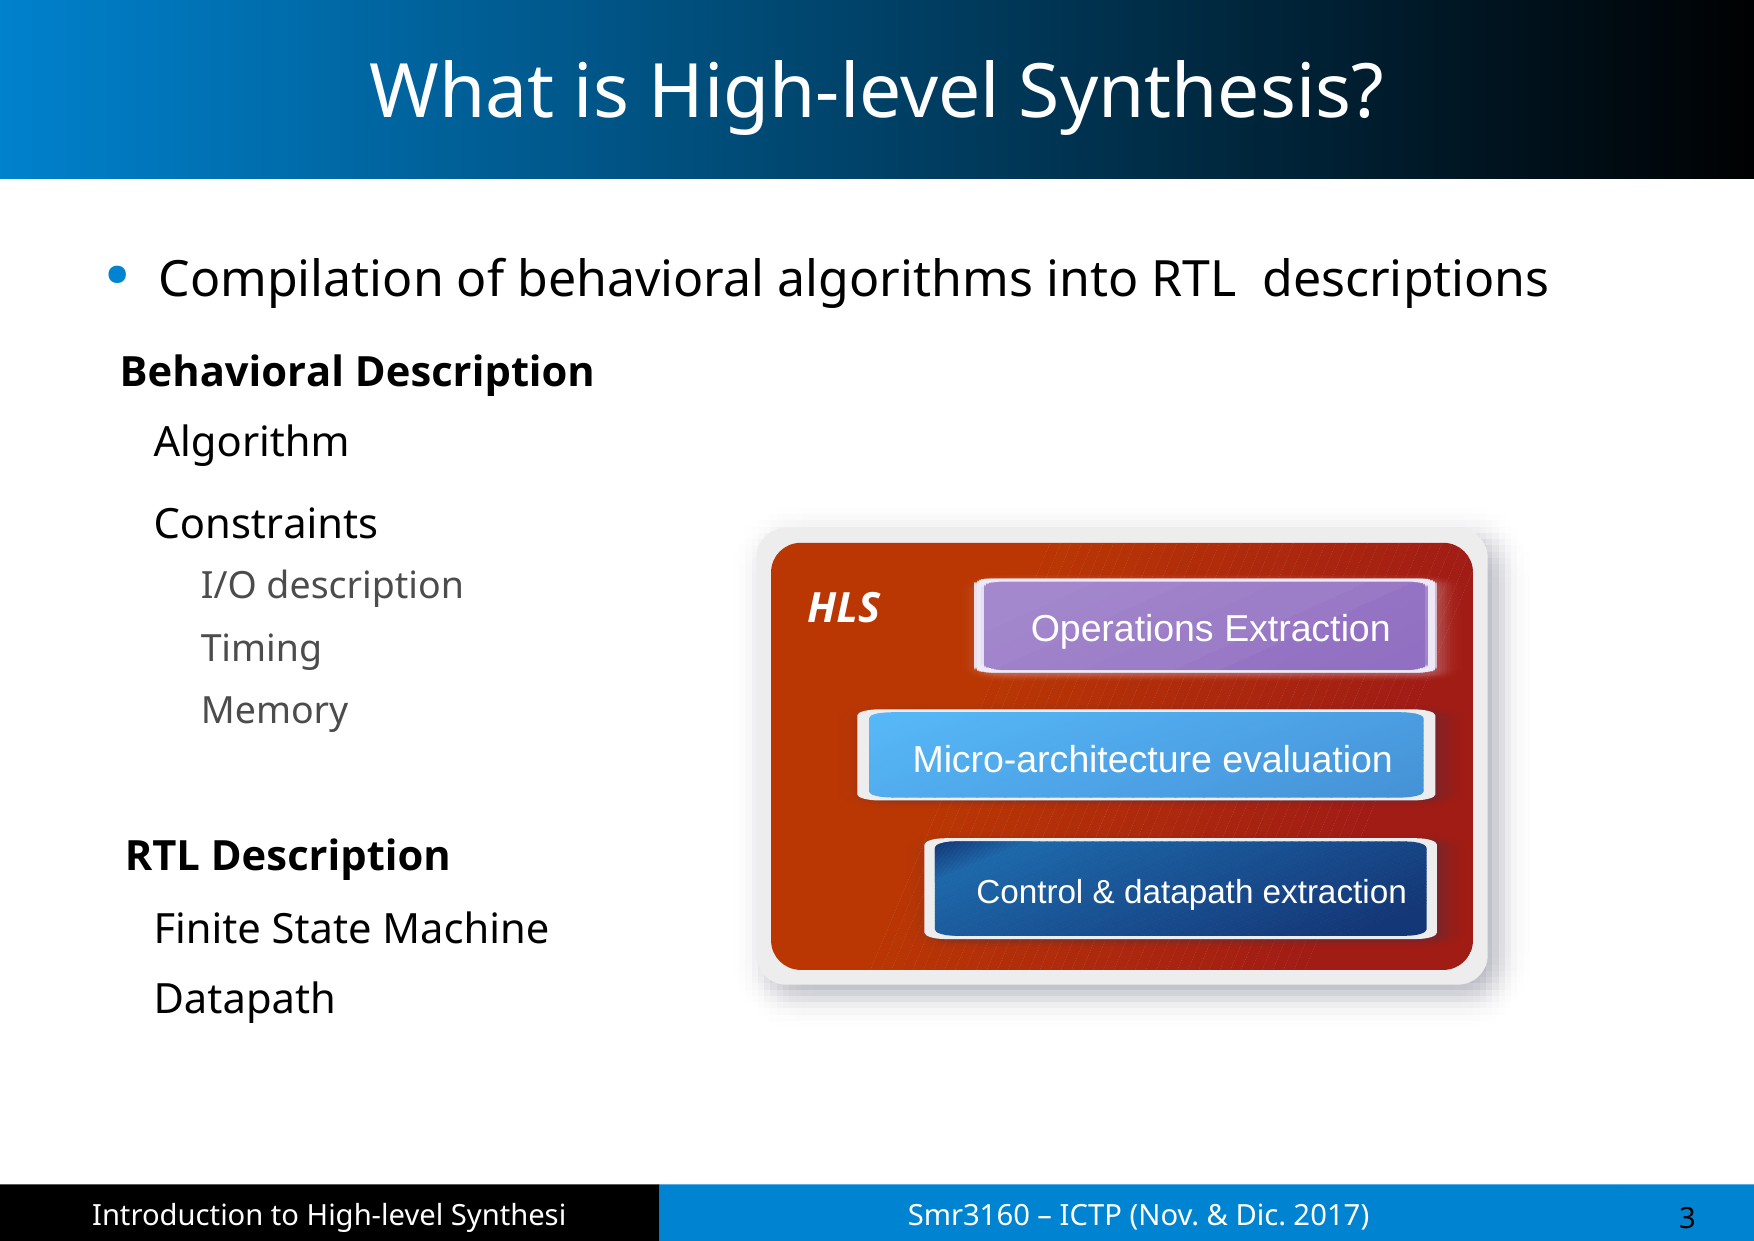

# What is High-level Synthesis?
Compilation of behavioral algorithms into RTL descriptions
Behavioral Description
Algorithm
Constraints
I/O description
Timing
Memory
Operations Extraction
HLS
Micro-architecture evaluation
RTL Description
Control & datapath extraction
Finite State Machine
Datapath
3